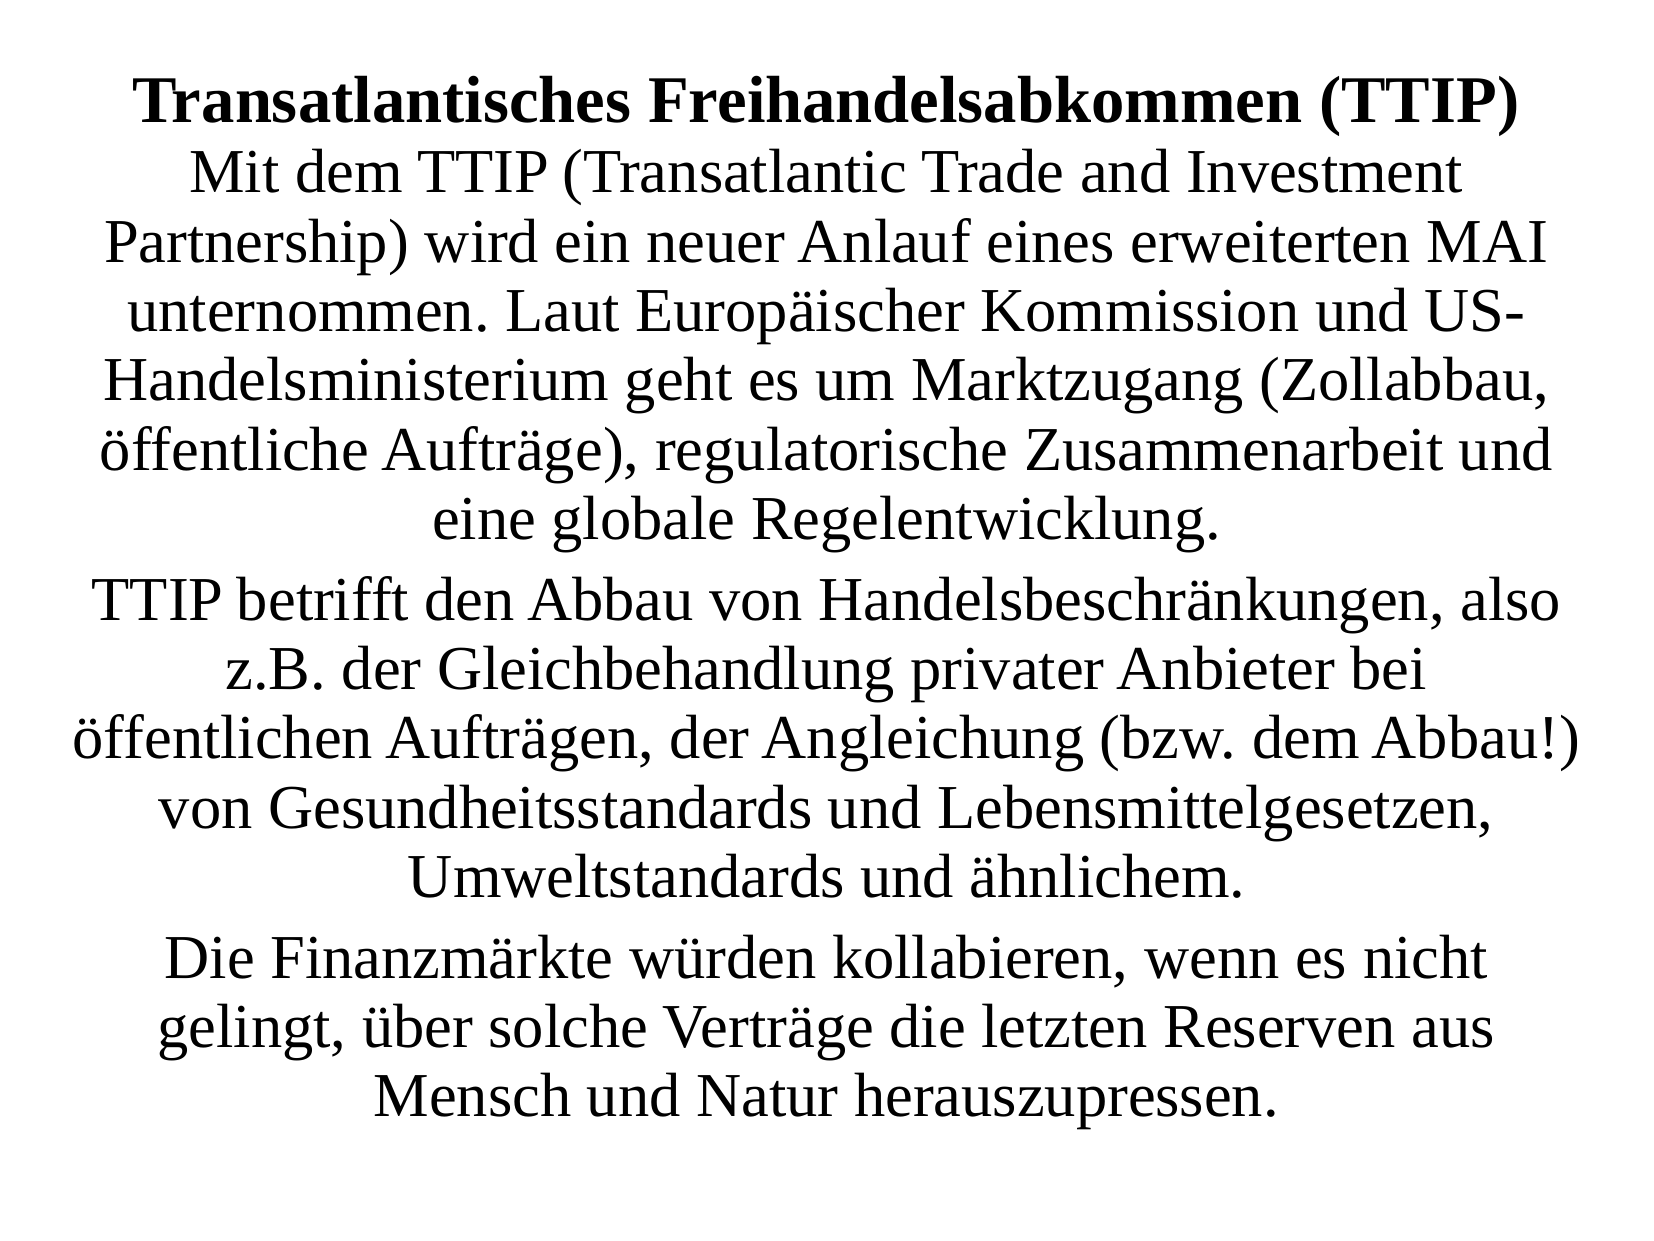

Transatlantisches Freihandelsabkommen (TTIP)
Mit dem TTIP (Transatlantic Trade and Investment Partnership) wird ein neuer Anlauf eines erweiterten MAI unternommen. Laut Europäischer Kommission und US-Handelsministerium geht es um Marktzugang (Zollabbau, öffentliche Aufträge), regulatorische Zusammenarbeit und eine globale Regelentwicklung.
TTIP betrifft den Abbau von Handelsbeschränkungen, also z.B. der Gleichbehandlung privater Anbieter bei öffentlichen Aufträgen, der Angleichung (bzw. dem Abbau!) von Gesundheitsstandards und Lebensmittelgesetzen, Umweltstandards und ähnlichem.
Die Finanzmärkte würden kollabieren, wenn es nicht gelingt, über solche Verträge die letzten Reserven aus Mensch und Natur herauszupressen.